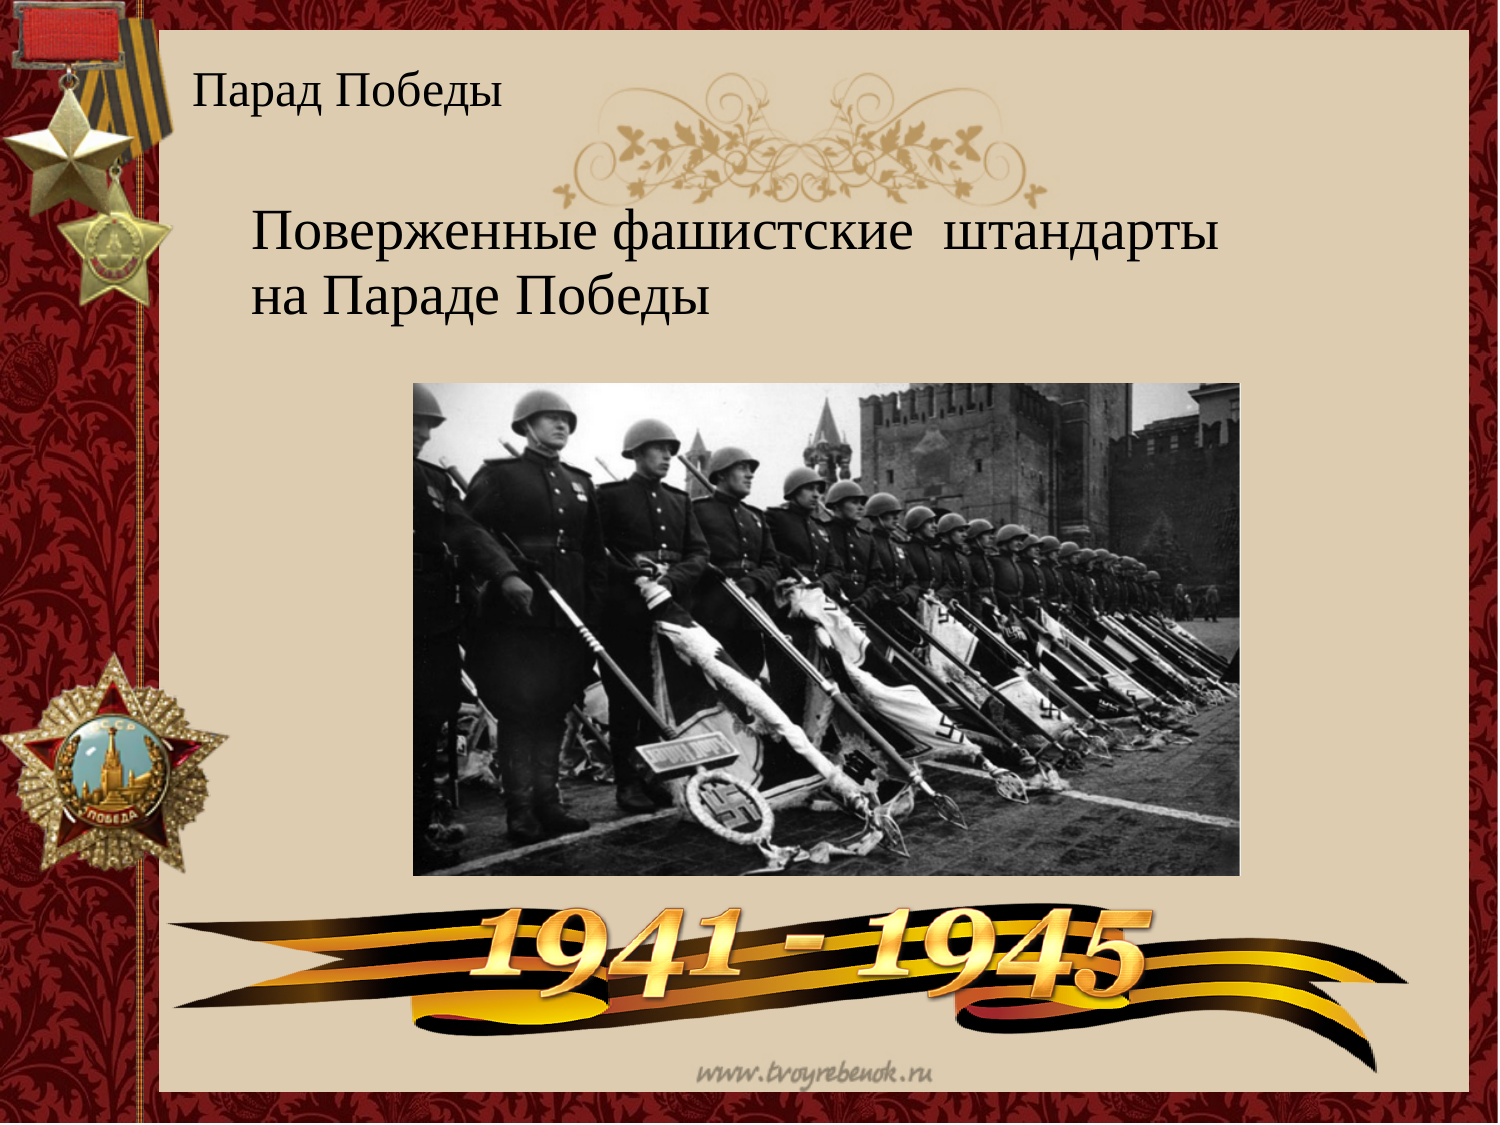

Парад Победы
Поверженные фашистские штандарты на Параде Победы